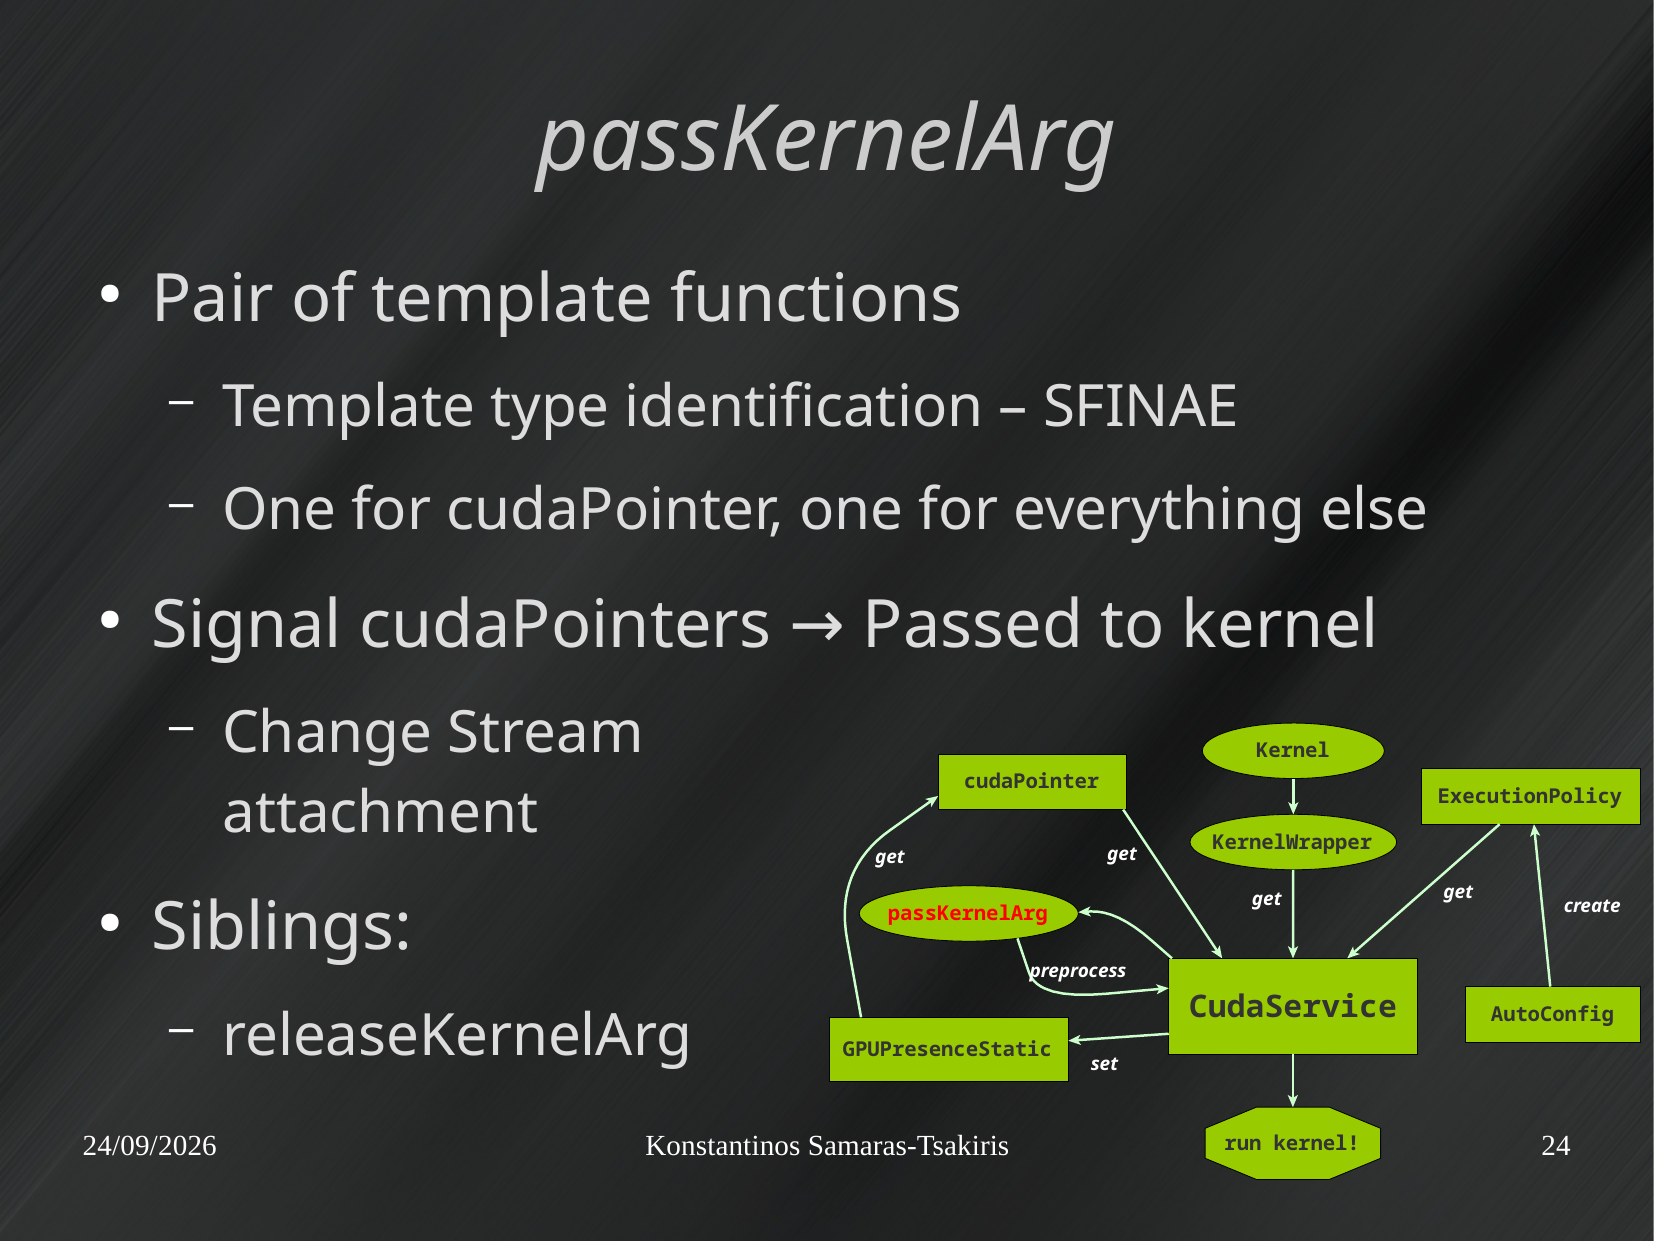

# passKernelArg
Pair of template functions
Template type identification – SFINAE
One for cudaPointer, one for everything else
Signal cudaPointers → Passed to kernel
Change Stream
attachment
Siblings:
releaseKernelArg
Konstantinos Samaras-Tsakiris
24